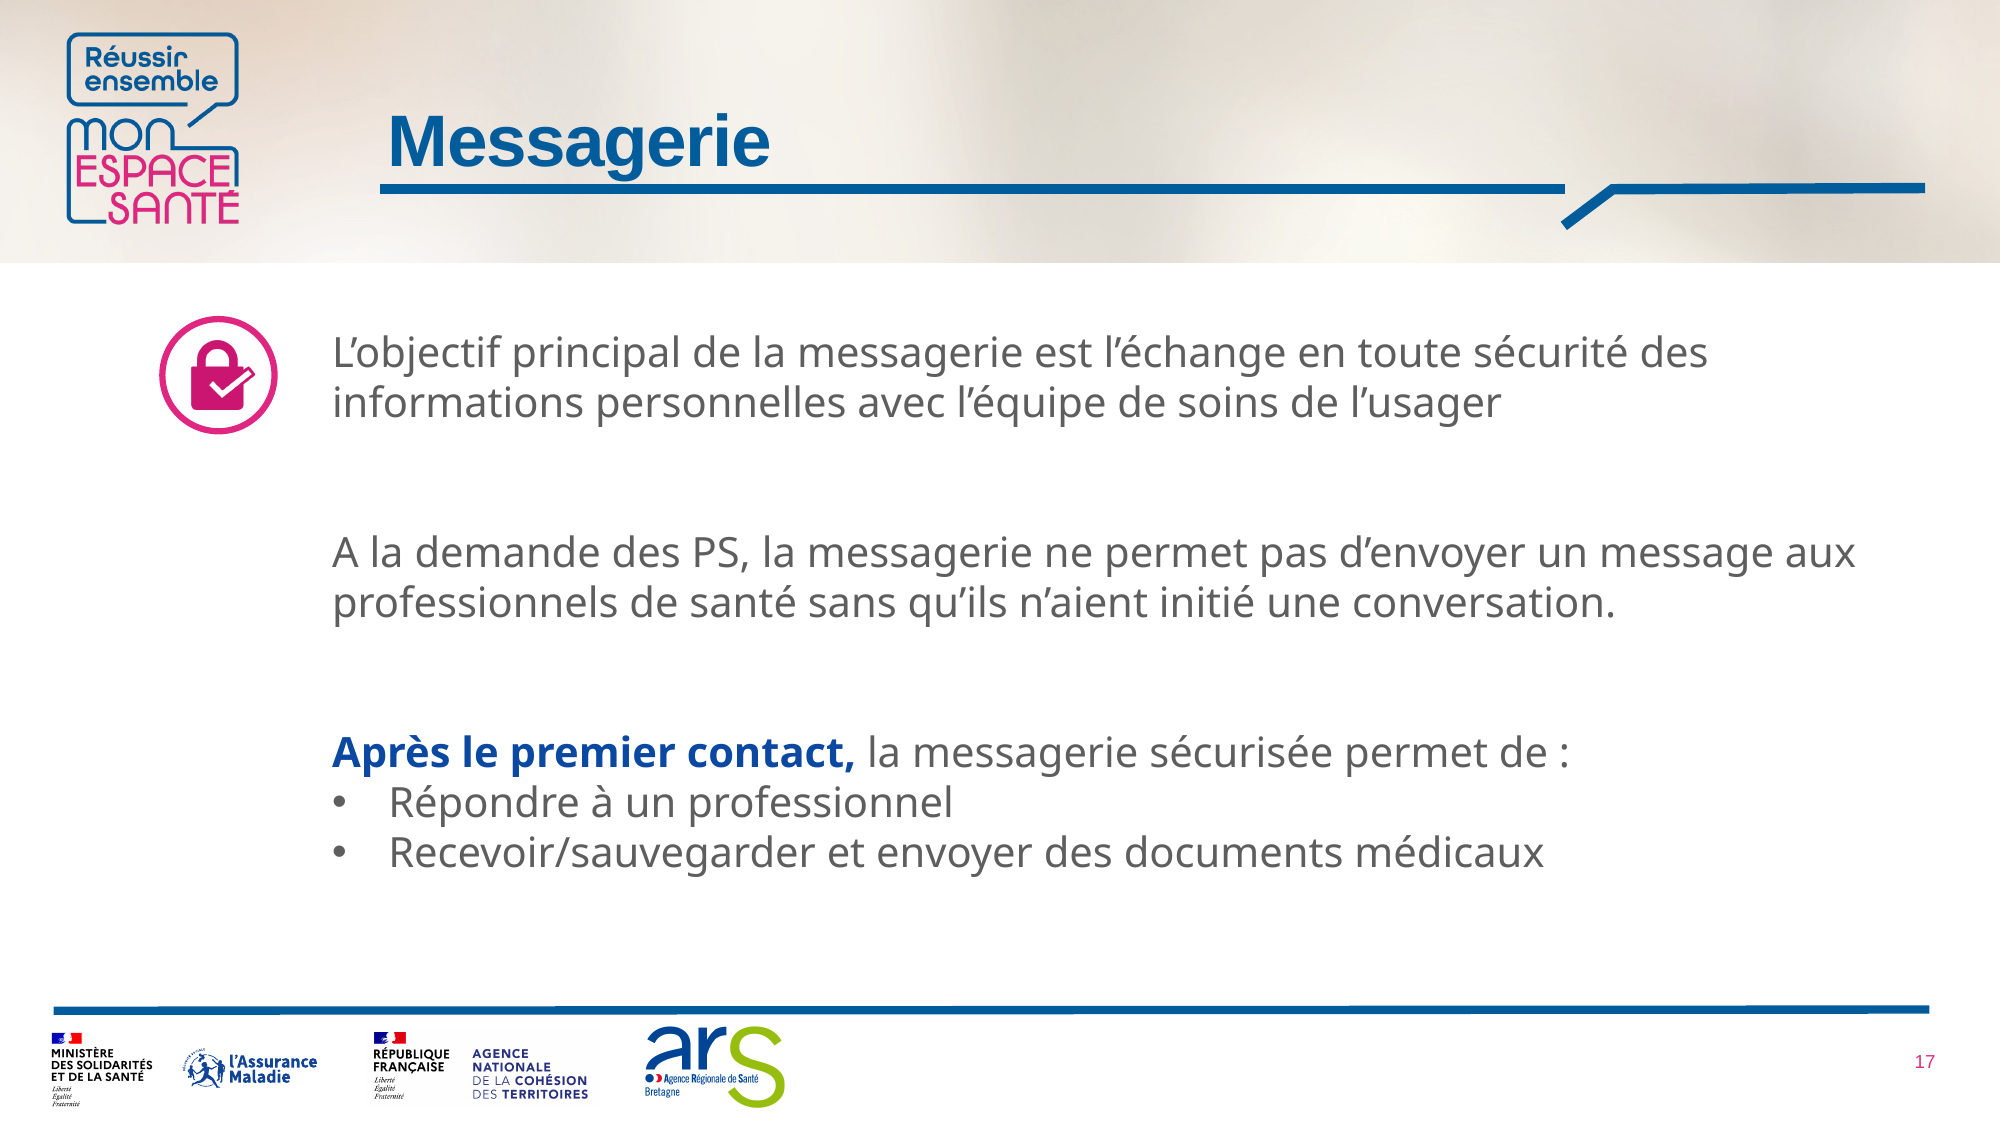

# Messagerie
L’objectif principal de la messagerie est l’échange en toute sécurité des informations personnelles avec l’équipe de soins de l’usager
A la demande des PS, la messagerie ne permet pas d’envoyer un message aux professionnels de santé sans qu’ils n’aient initié une conversation.
Après le premier contact, la messagerie sécurisée permet de :
Répondre à un professionnel
Recevoir/sauvegarder et envoyer des documents médicaux
17